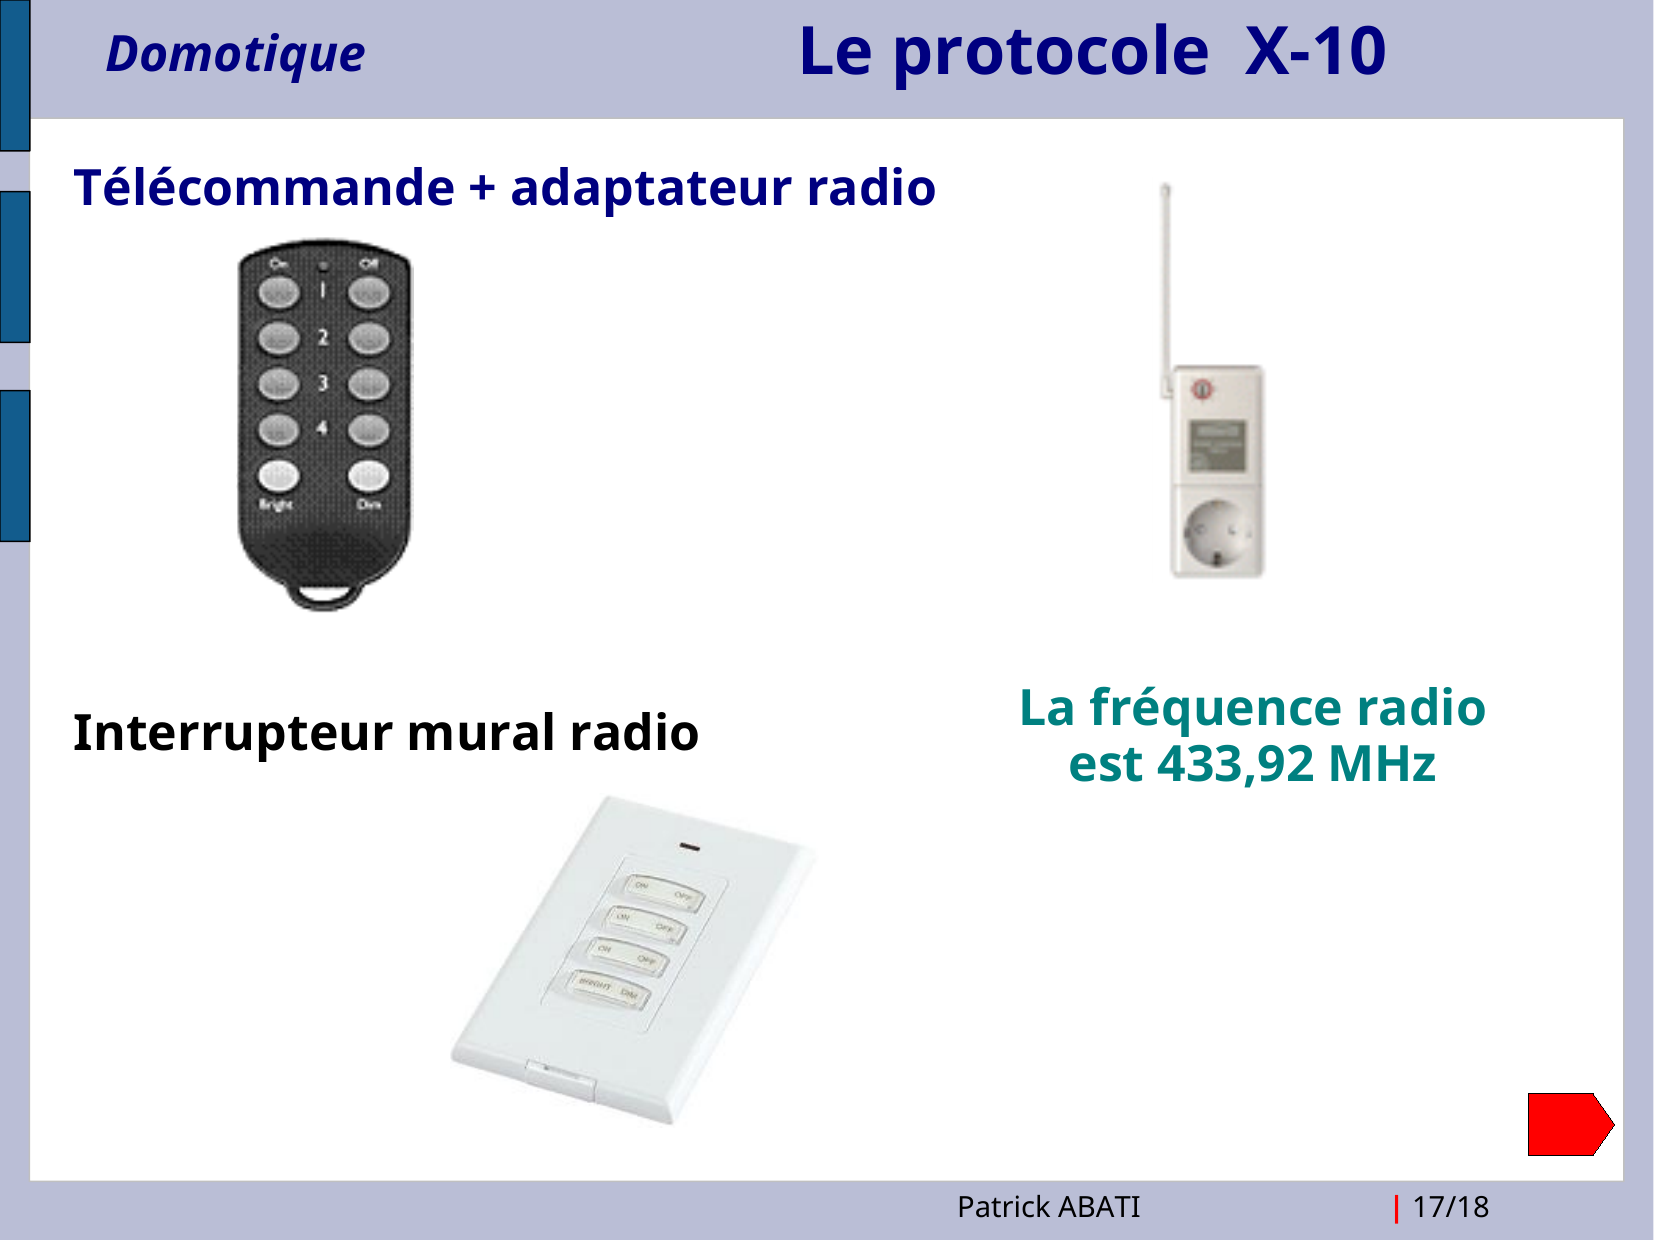

Télécommande + adaptateur radio
Interrupteur mural radio
La fréquence radio
est 433,92 MHz